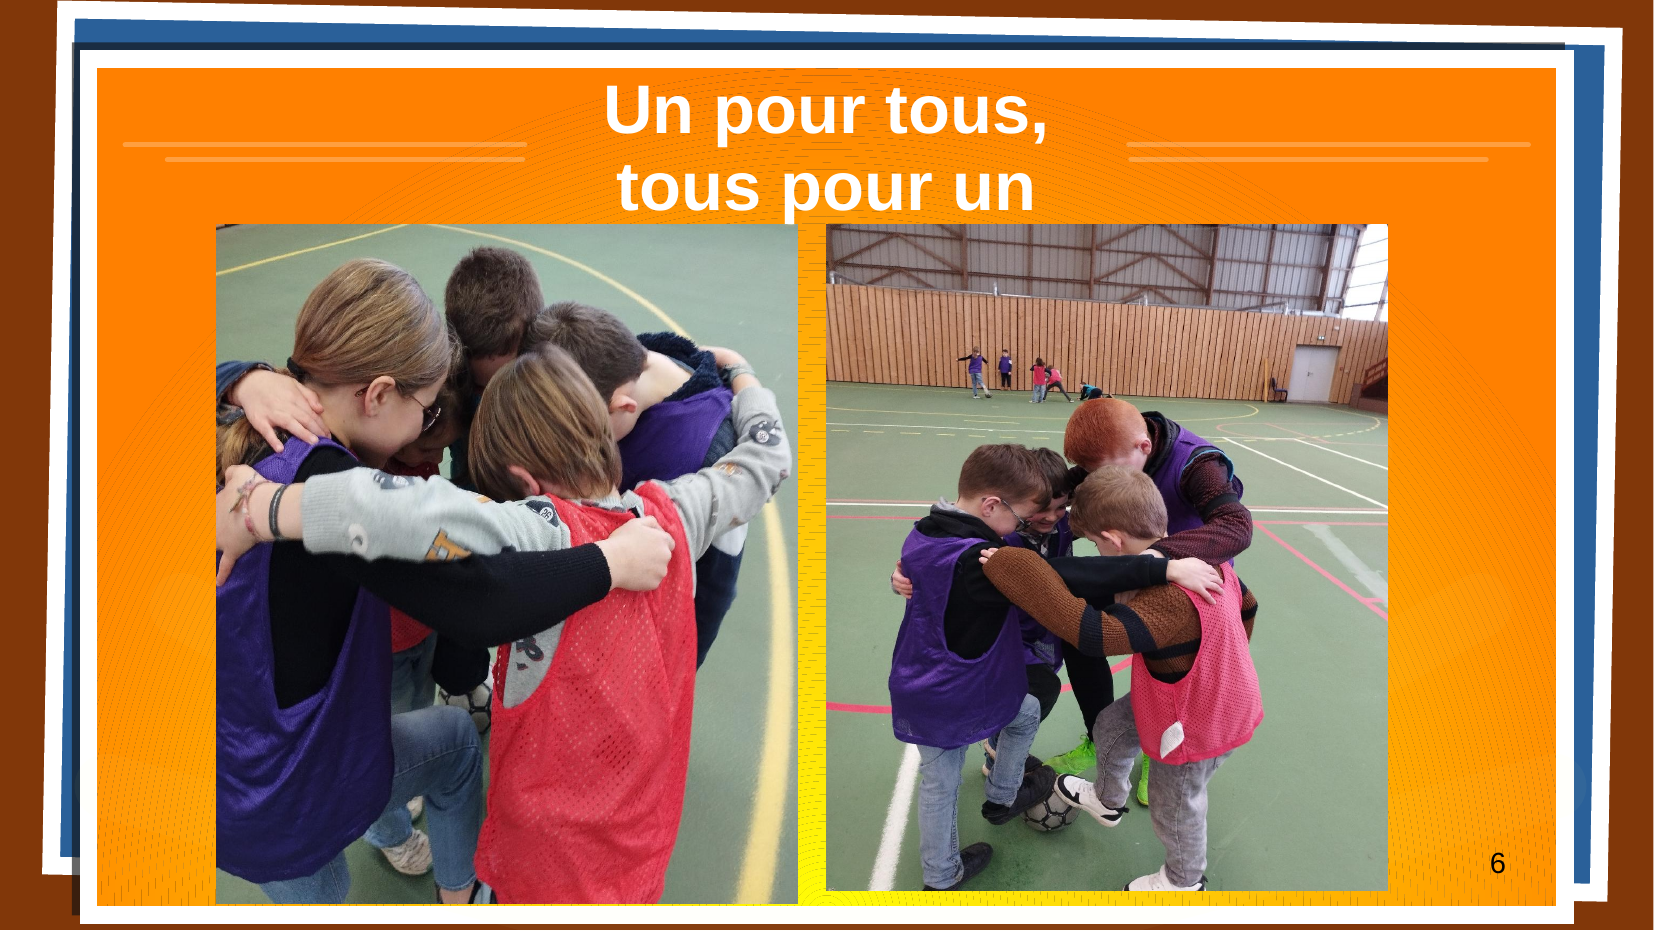

# Un pour tous, tous pour un
6